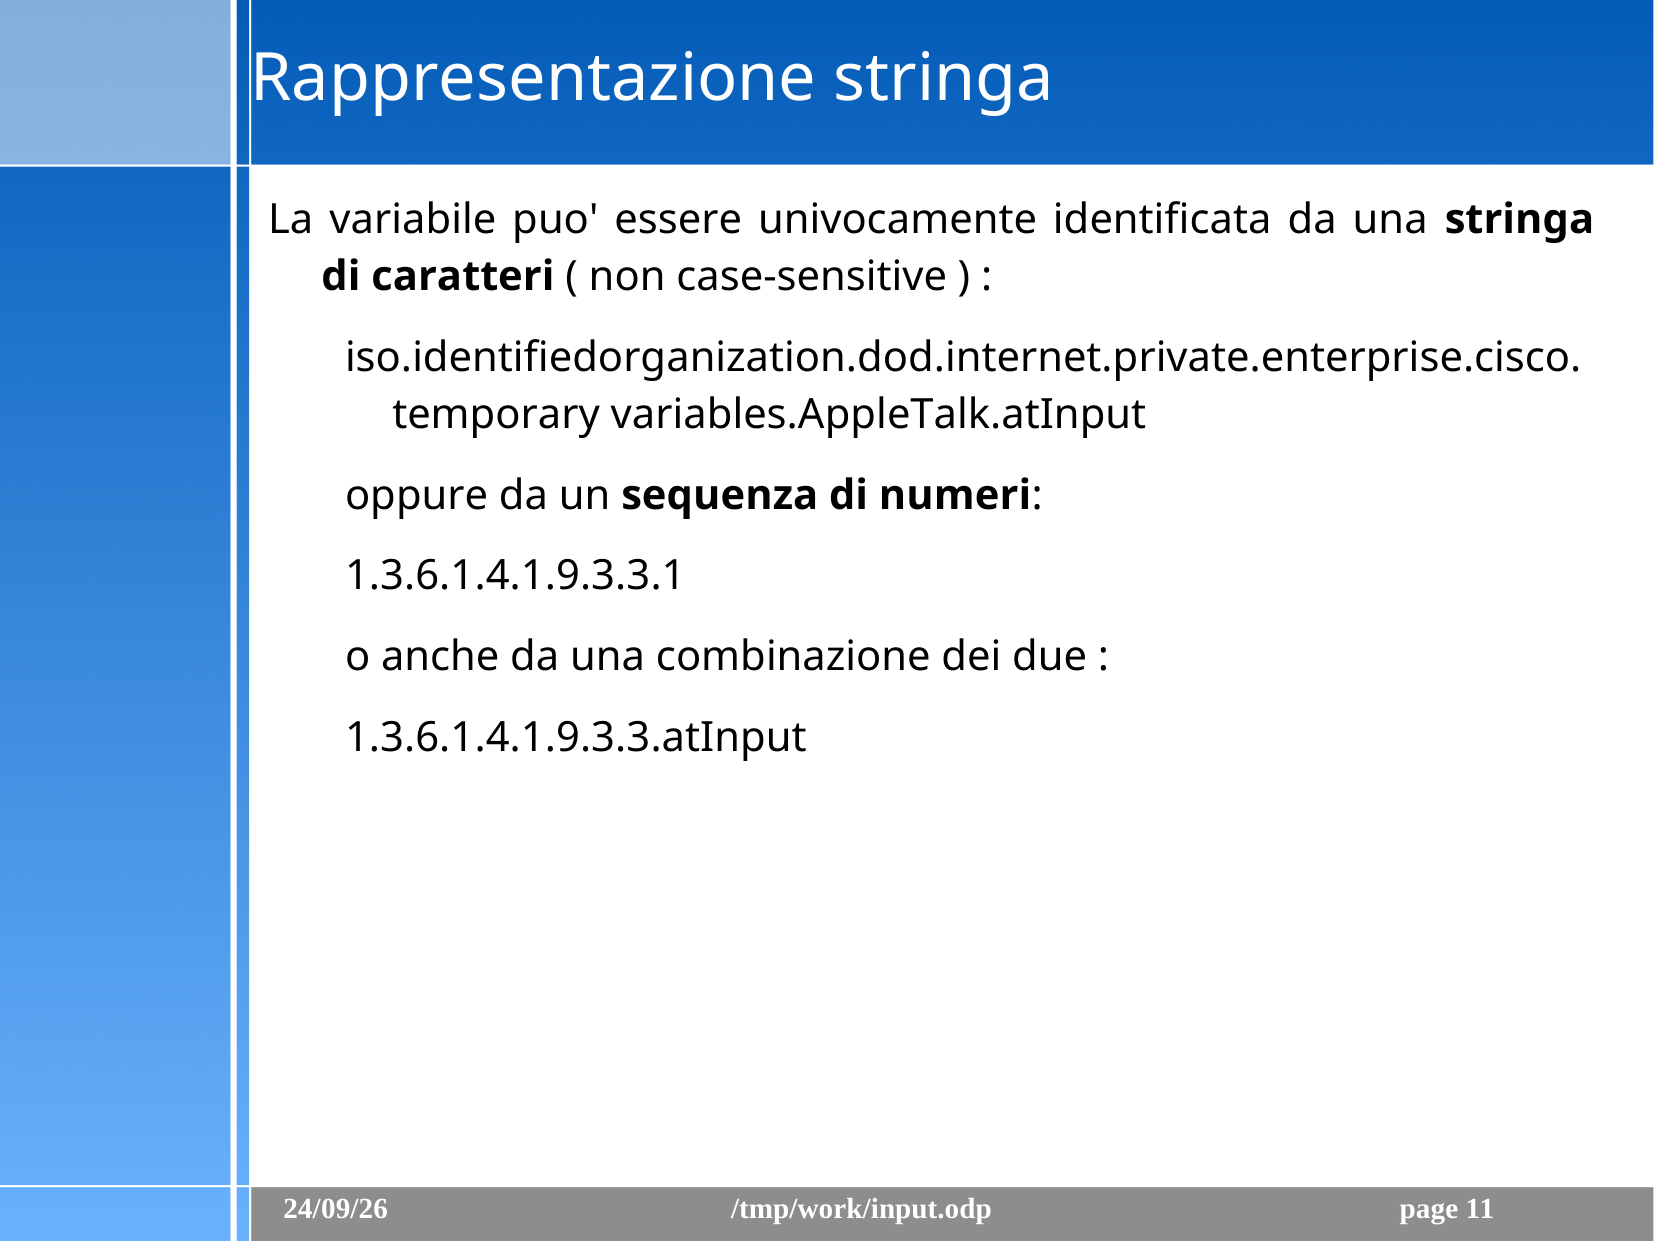

# Rappresentazione stringa
La variabile puo' essere univocamente identificata da una stringa di caratteri ( non case-sensitive ) :
iso.identifiedorganization.dod.internet.private.enterprise.cisco.temporary variables.AppleTalk.atInput
oppure da un sequenza di numeri:
1.3.6.1.4.1.9.3.3.1
o anche da una combinazione dei due :
1.3.6.1.4.1.9.3.3.atInput